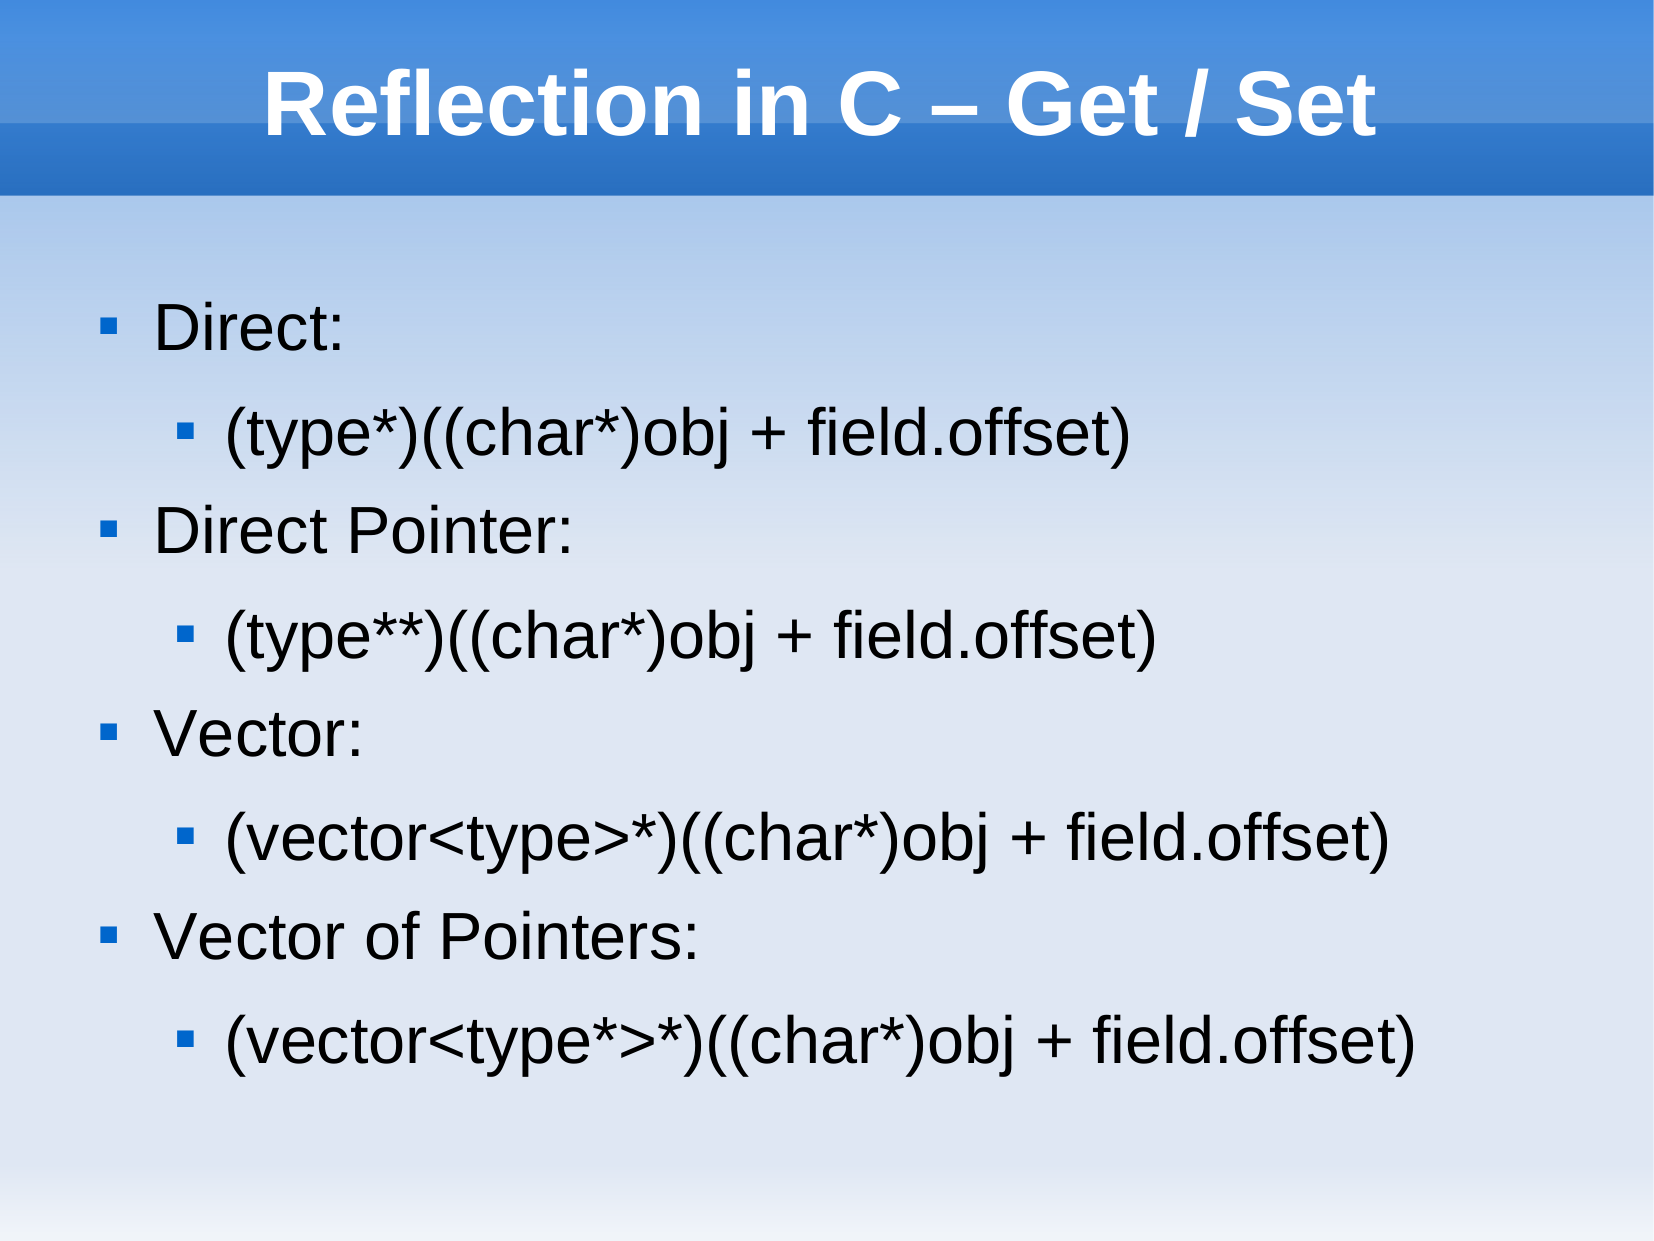

# Reflection in C – Get / Set
Direct:
(type*)((char*)obj + field.offset)
Direct Pointer:
(type**)((char*)obj + field.offset)
Vector:
(vector<type>*)((char*)obj + field.offset)
Vector of Pointers:
(vector<type*>*)((char*)obj + field.offset)